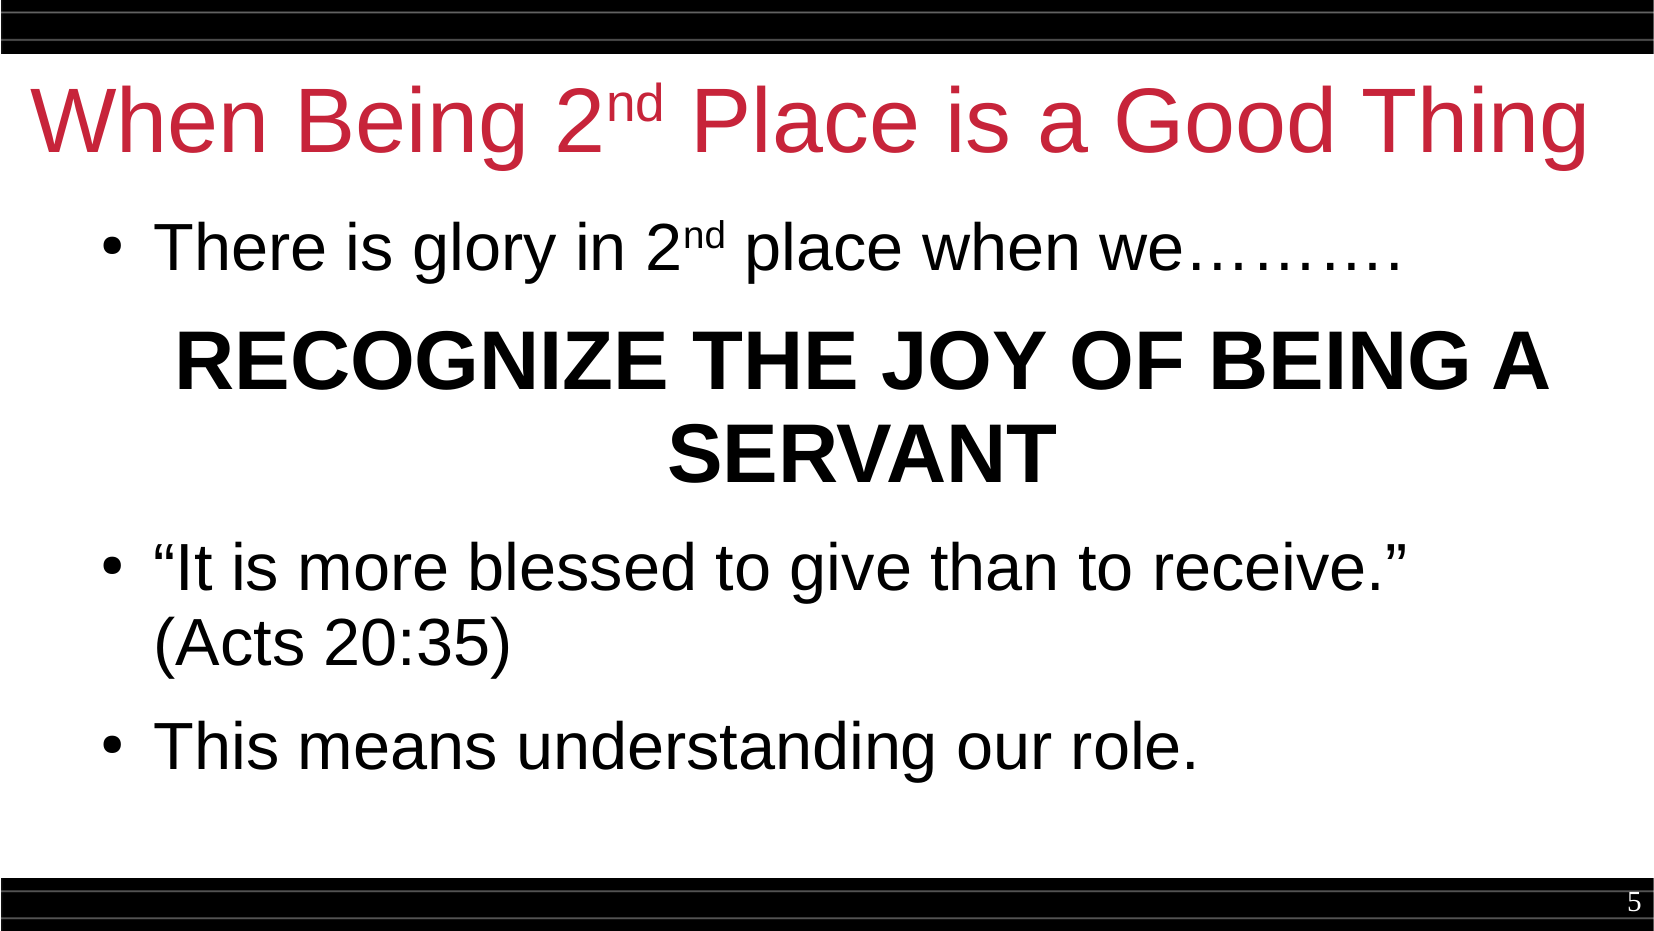

# When Being 2nd Place is a Good Thing
There is glory in 2nd place when we……….
RECOGNIZE THE JOY OF BEING A SERVANT
“It is more blessed to give than to receive.” (Acts 20:35)
This means understanding our role.